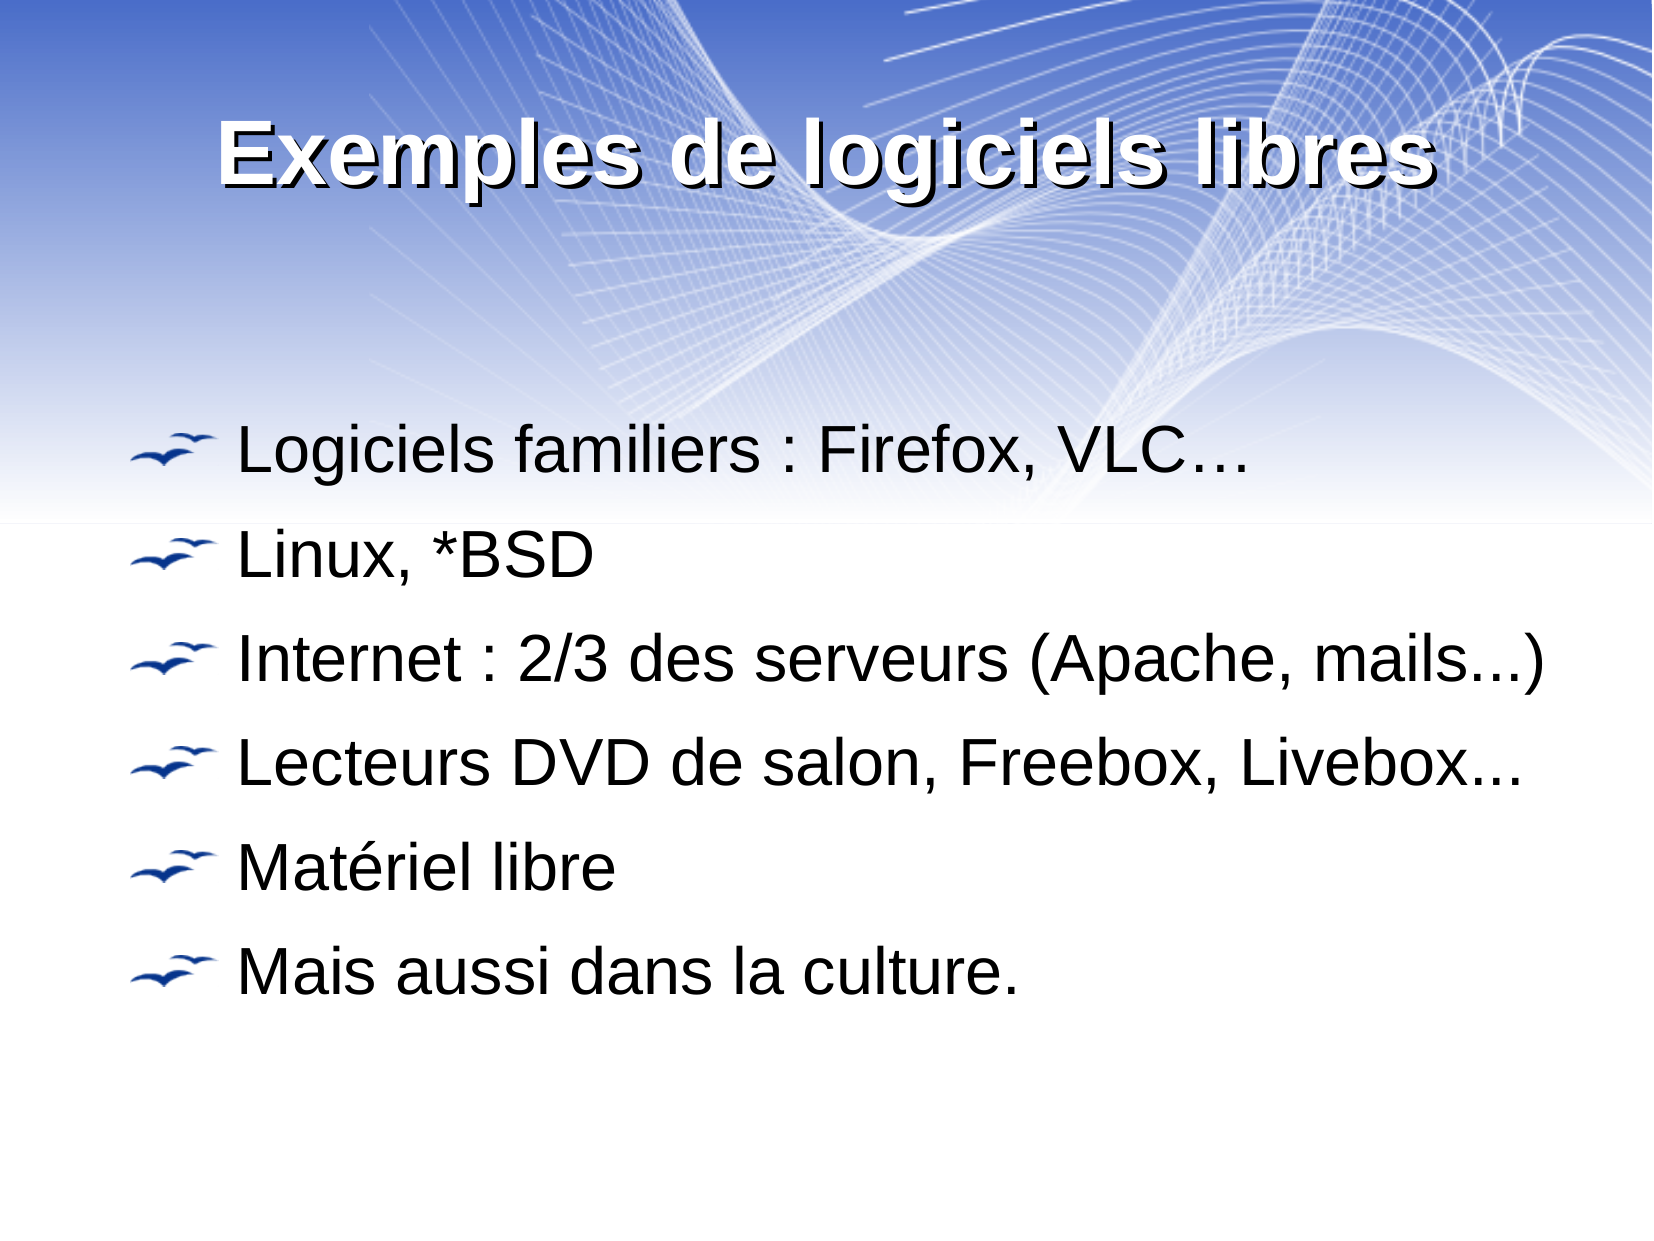

# Exemples de logiciels libres
 Logiciels familiers : Firefox, VLC…
 Linux, *BSD
 Internet : 2/3 des serveurs (Apache, mails...)
 Lecteurs DVD de salon, Freebox, Livebox...
 Matériel libre
 Mais aussi dans la culture.